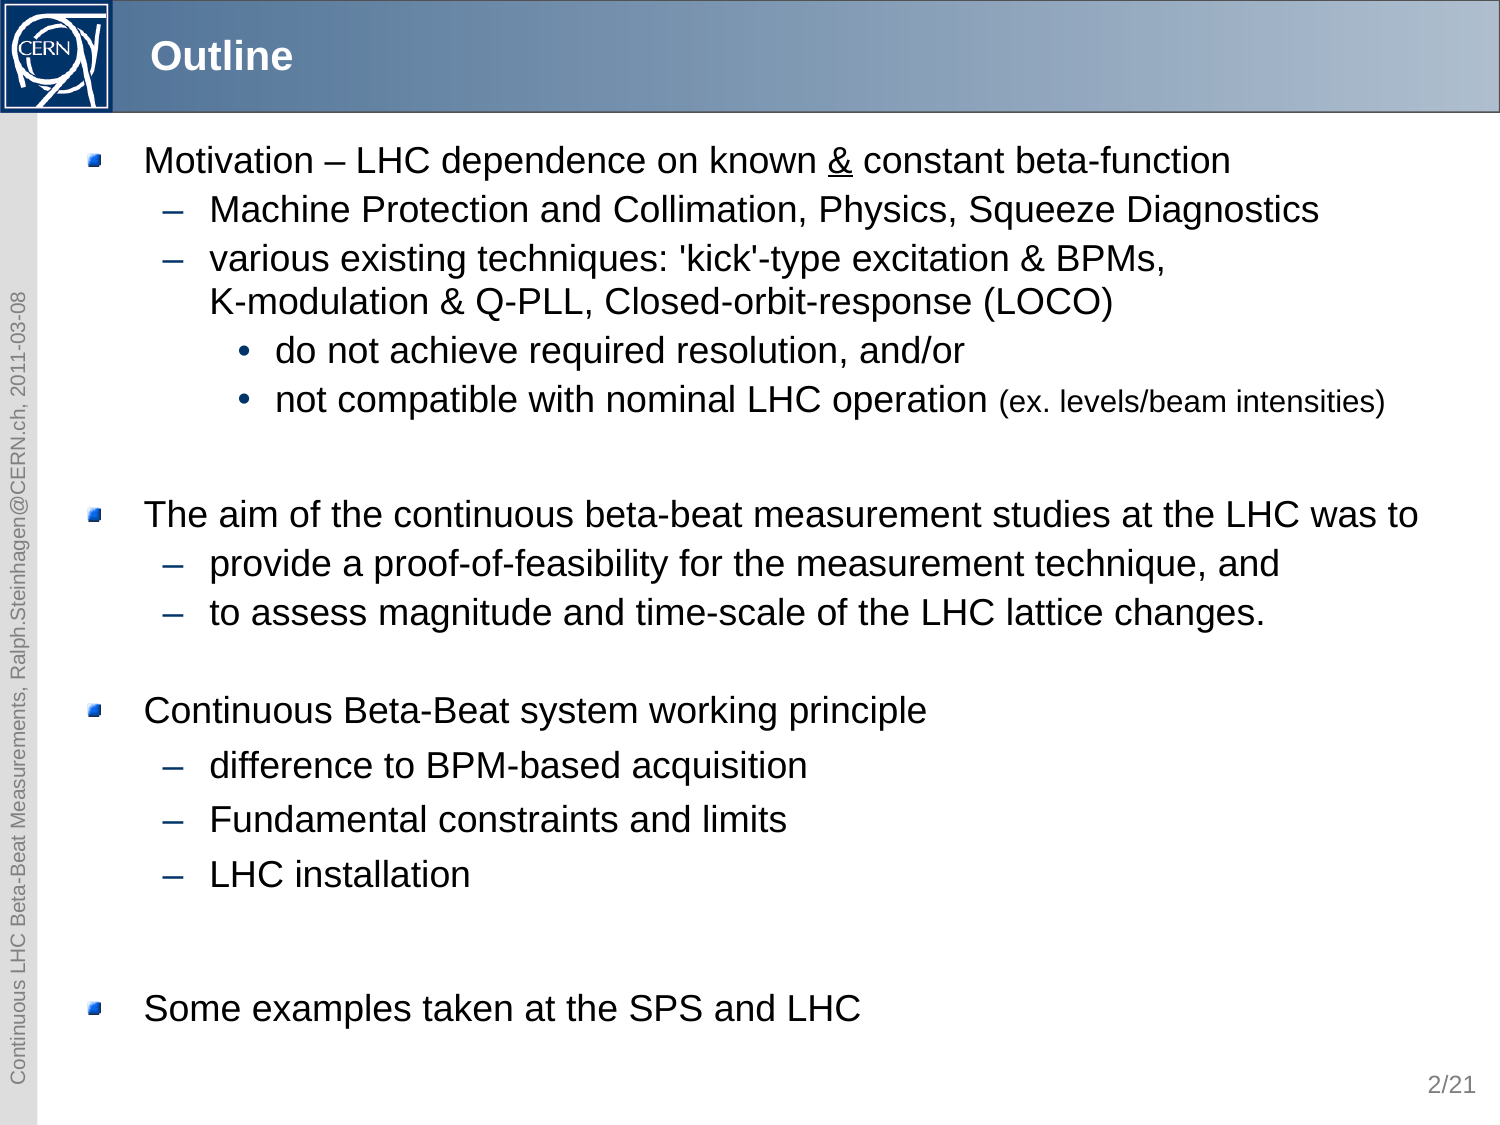

# Outline
Motivation – LHC dependence on known & constant beta-function
Machine Protection and Collimation, Physics, Squeeze Diagnostics
various existing techniques: 'kick'-type excitation & BPMs, 		K-modulation & Q-PLL, Closed-orbit-response (LOCO)
do not achieve required resolution, and/or
not compatible with nominal LHC operation (ex. levels/beam intensities)
The aim of the continuous beta-beat measurement studies at the LHC was to
provide a proof-of-feasibility for the measurement technique, and
to assess magnitude and time-scale of the LHC lattice changes.
Continuous Beta-Beat system working principle
difference to BPM-based acquisition
Fundamental constraints and limits
LHC installation
Some examples taken at the SPS and LHC